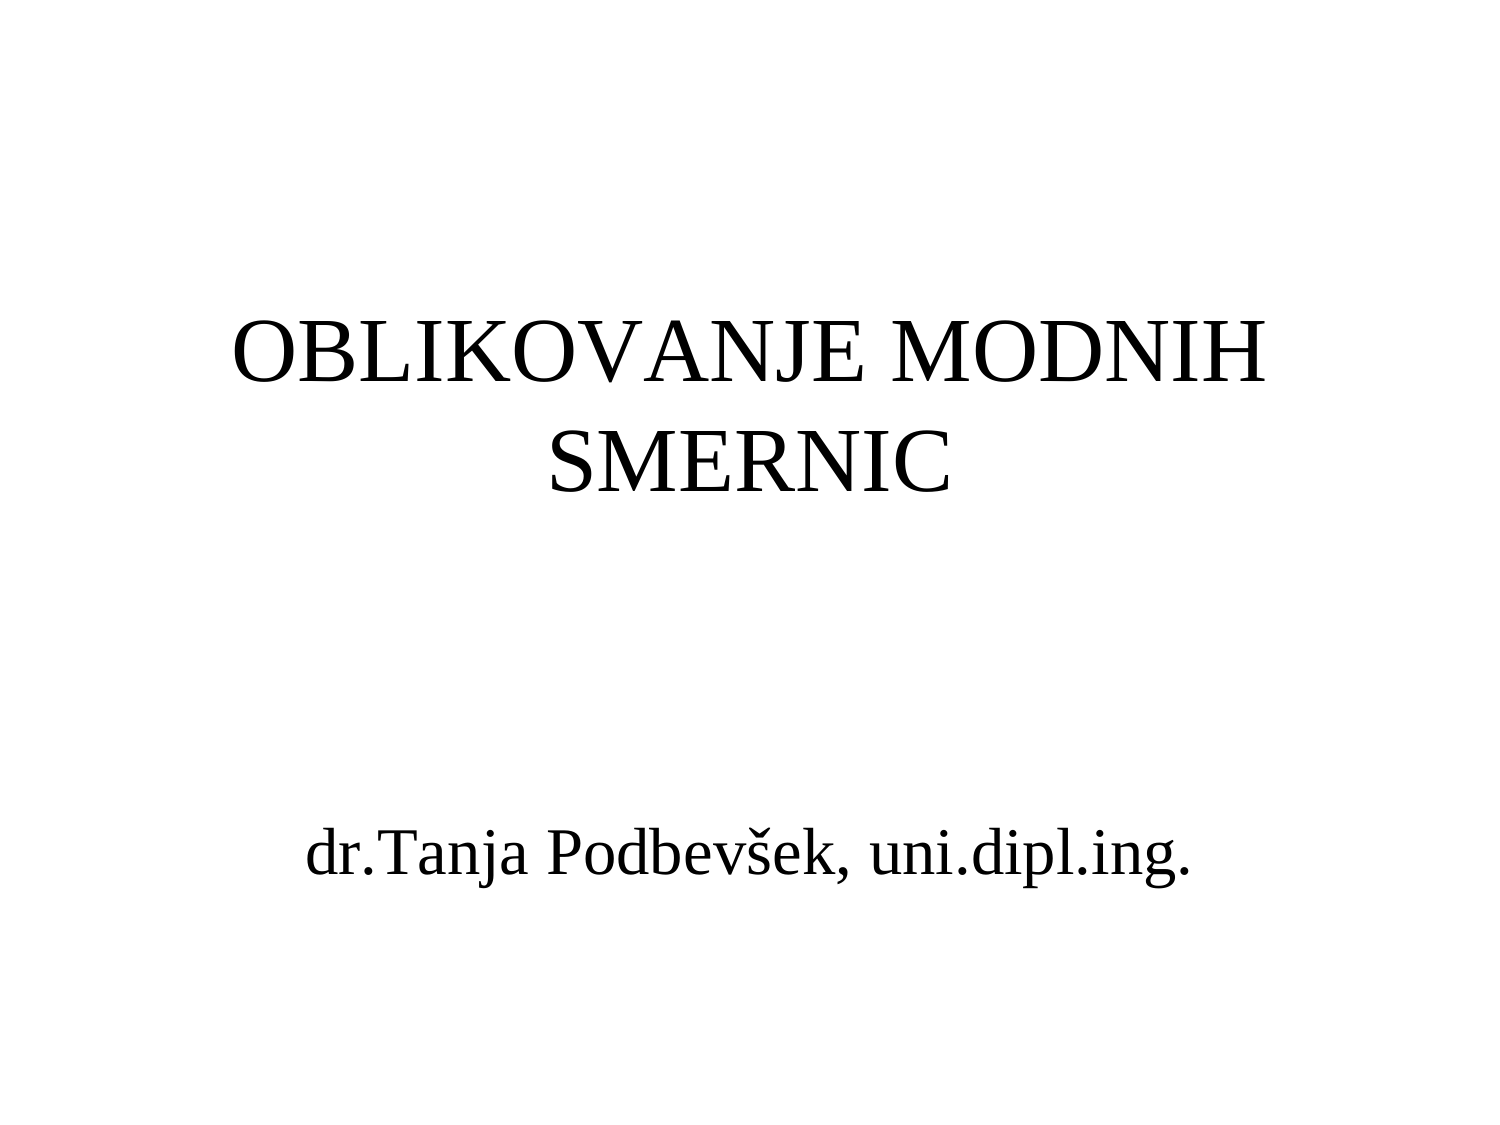

# OBLIKOVANJE MODNIH SMERNIC
dr.Tanja Podbevšek, uni.dipl.ing.